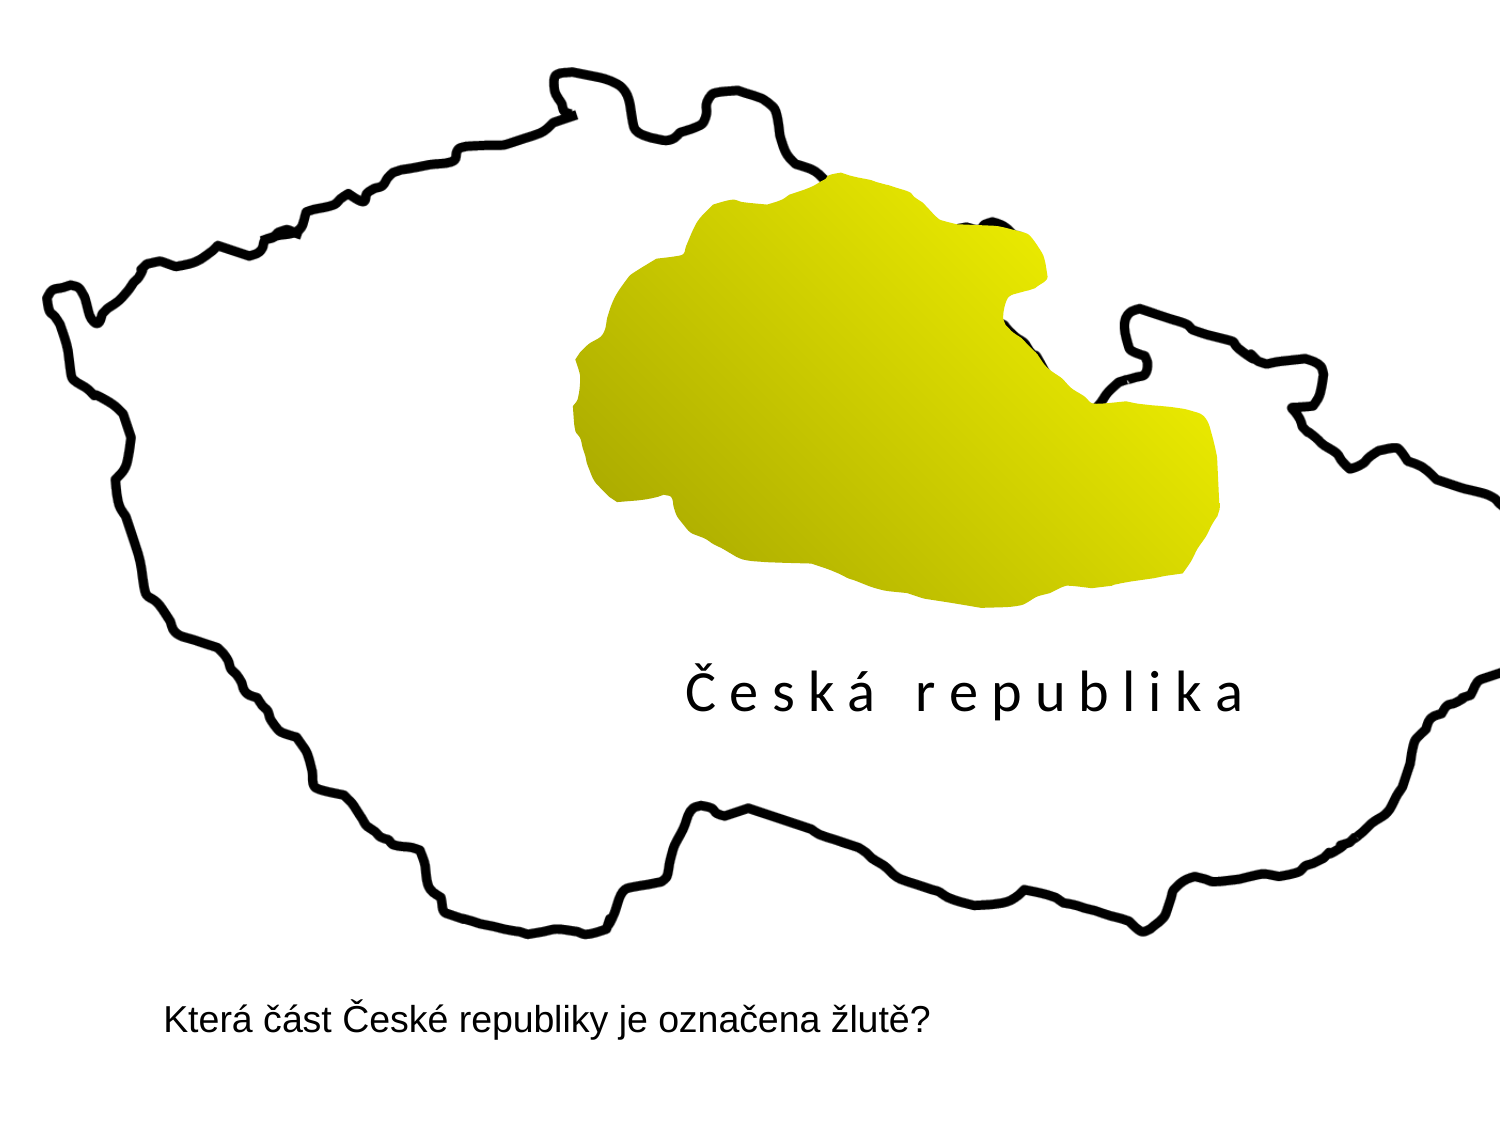

Č e s k á r e p u b l i k a
Která část České republiky je označena žlutě?